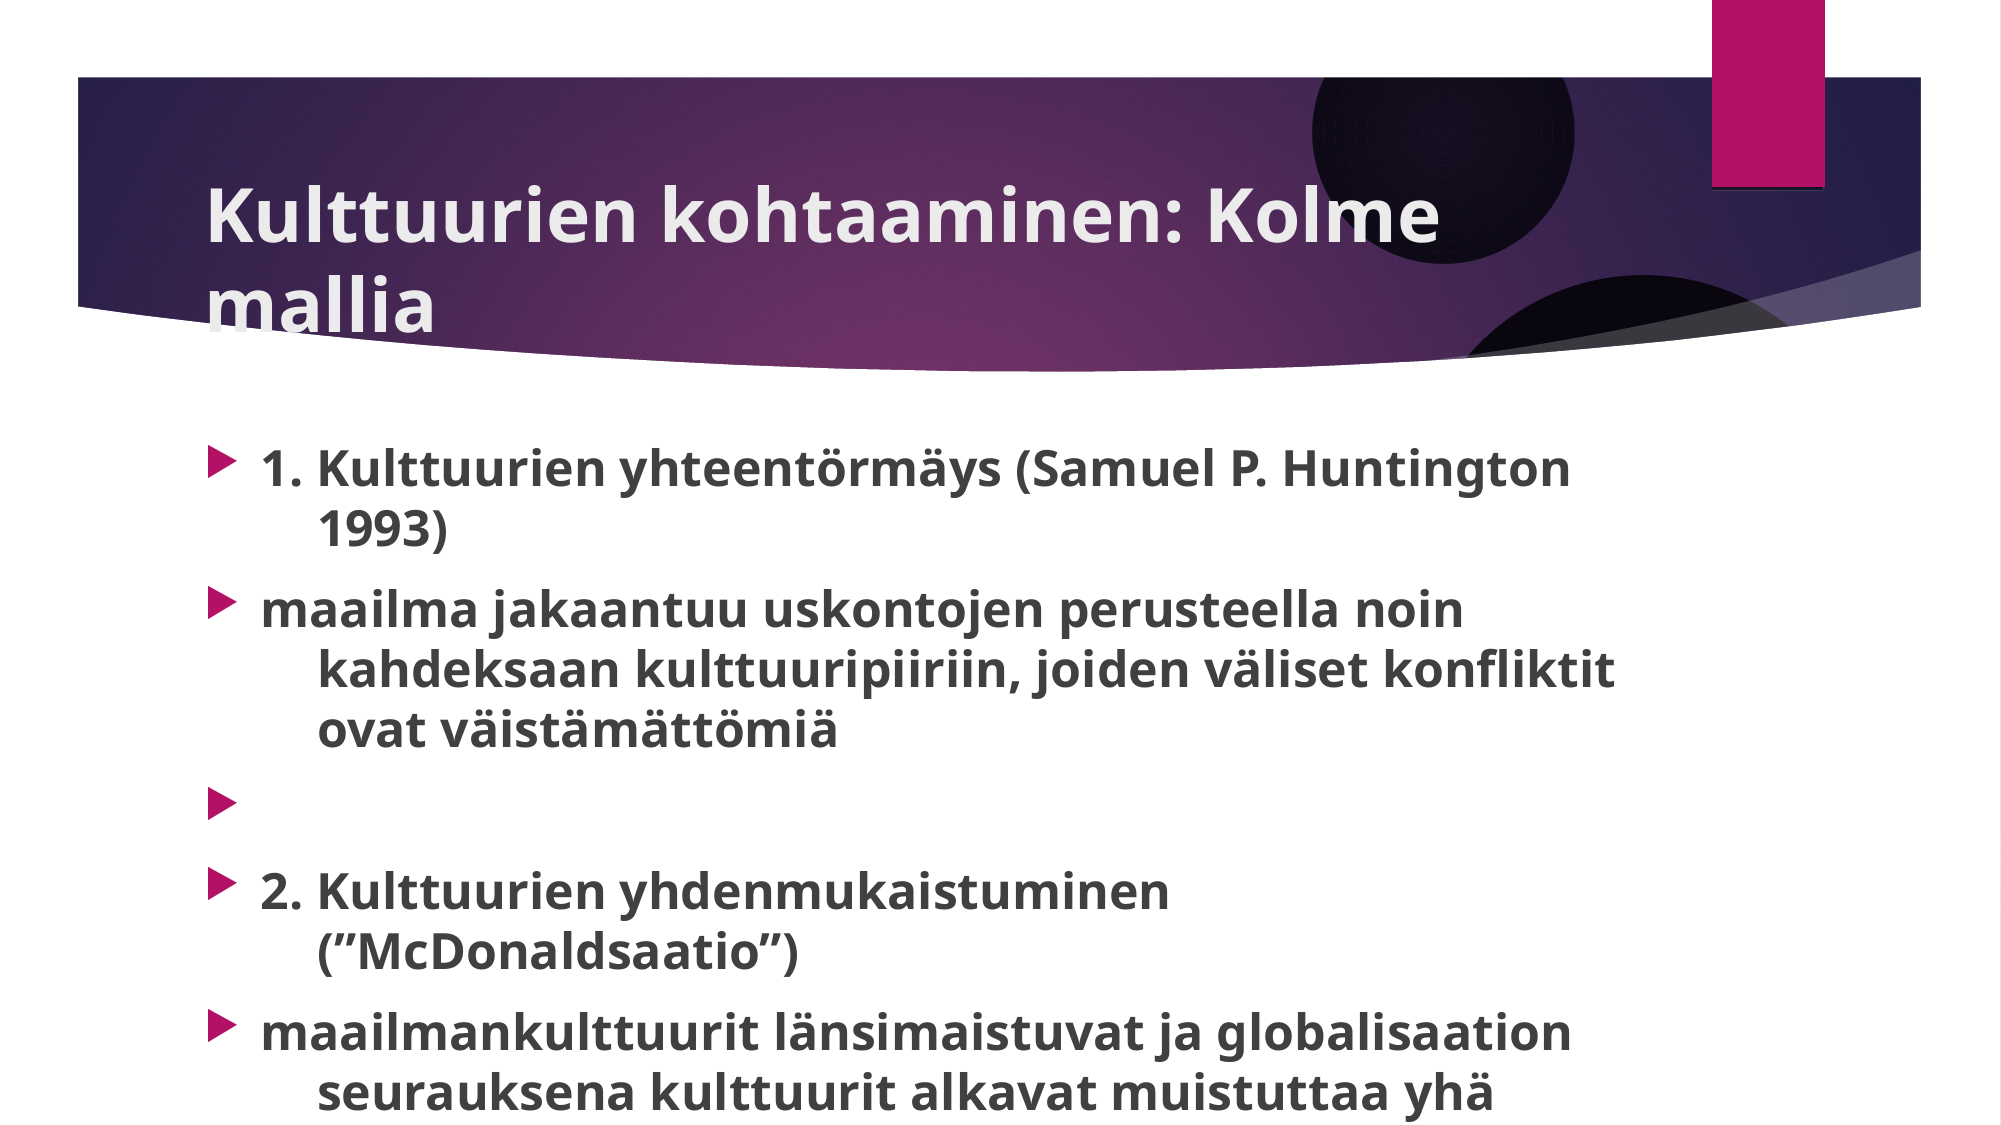

# Kulttuurien kohtaaminen: Kolme mallia
1. Kulttuurien yhteentörmäys (Samuel P. Huntington 1993)
maailma jakaantuu uskontojen perusteella noin kahdeksaan kulttuuripiiriin, joiden väliset konfliktit ovat väistämättömiä
2. Kulttuurien yhdenmukaistuminen (”McDonaldsaatio”)
maailmankulttuurit länsimaistuvat ja globalisaation seurauksena kulttuurit alkavat muistuttaa yhä enemmän toisiaan